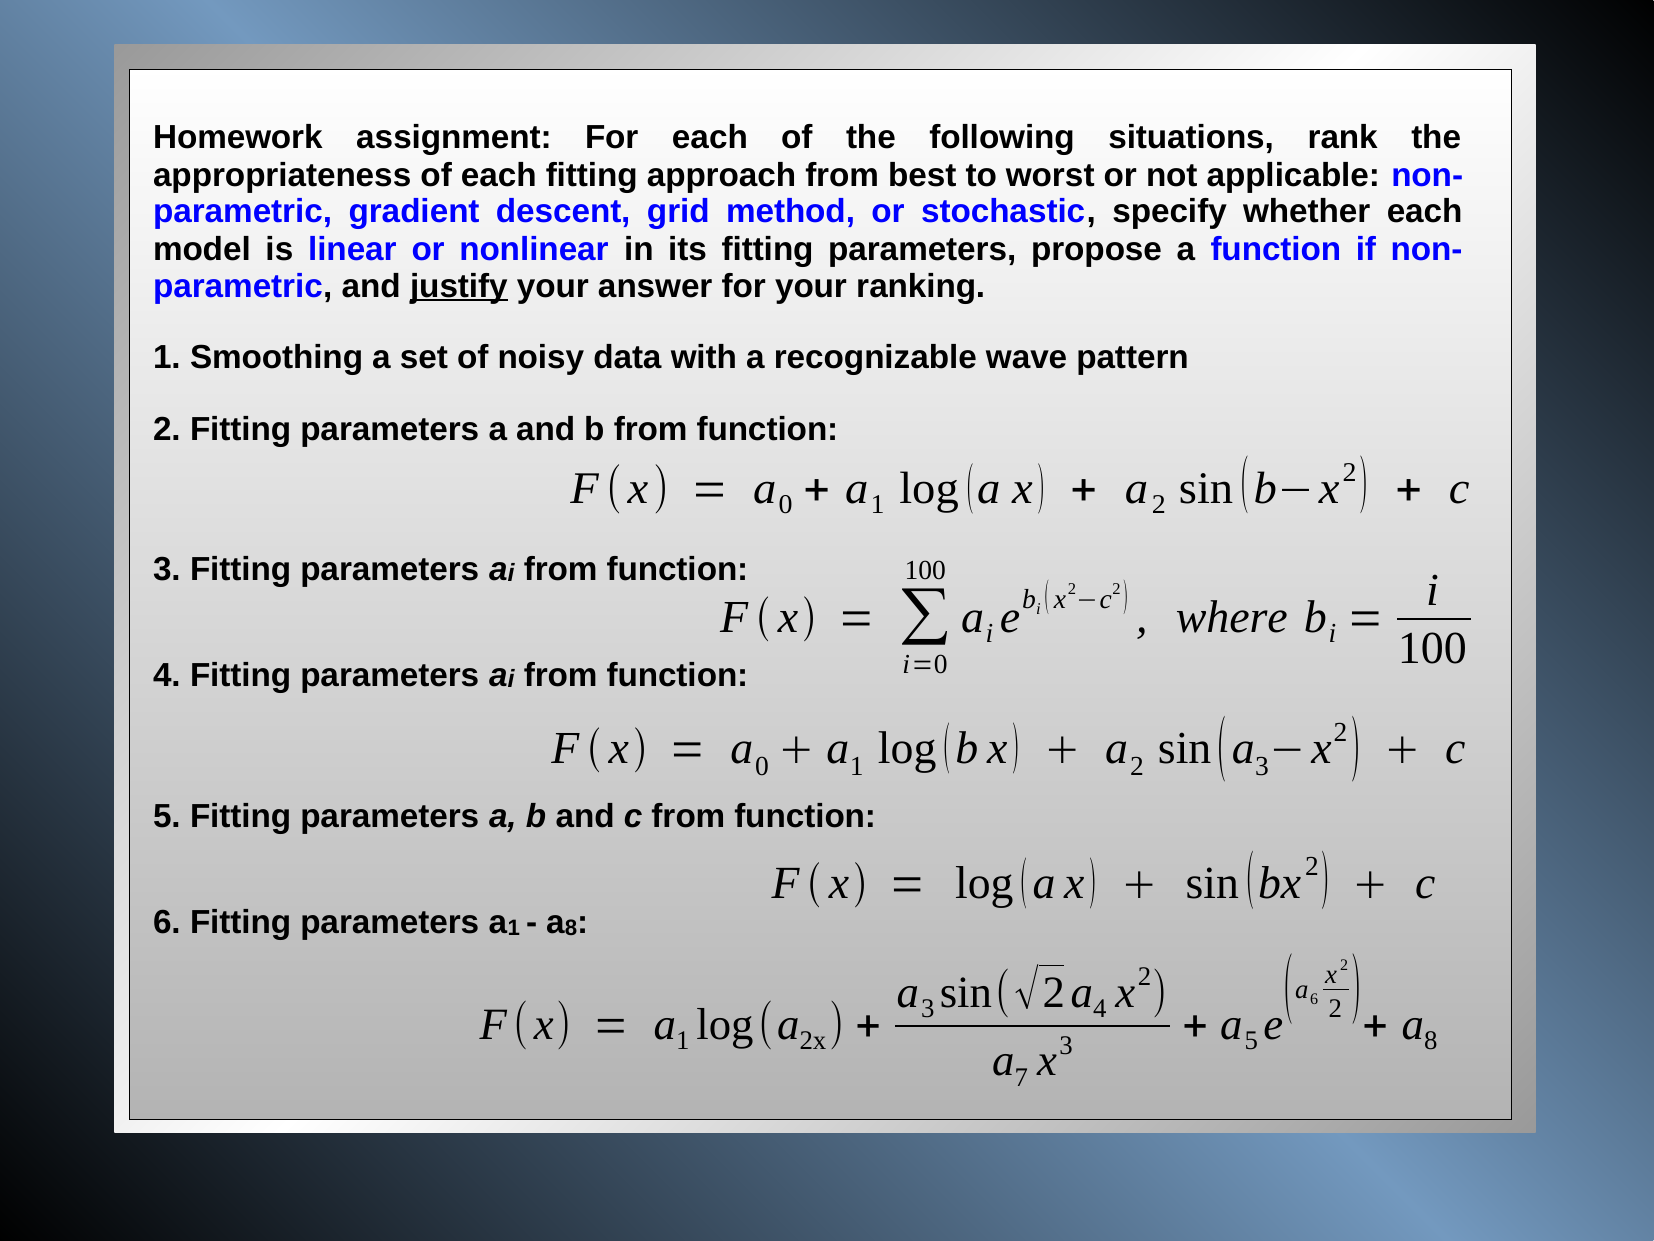

Homework assignment: For each of the following situations, rank the appropriateness of each fitting approach from best to worst or not applicable: non-parametric, gradient descent, grid method, or stochastic, specify whether each model is linear or nonlinear in its fitting parameters, propose a function if non-parametric, and justify your answer for your ranking.
1. Smoothing a set of noisy data with a recognizable wave pattern
2. Fitting parameters a and b from function:
3. Fitting parameters ai from function:
4. Fitting parameters ai from function:
5. Fitting parameters a, b and c from function:
6. Fitting parameters a1 - a8: